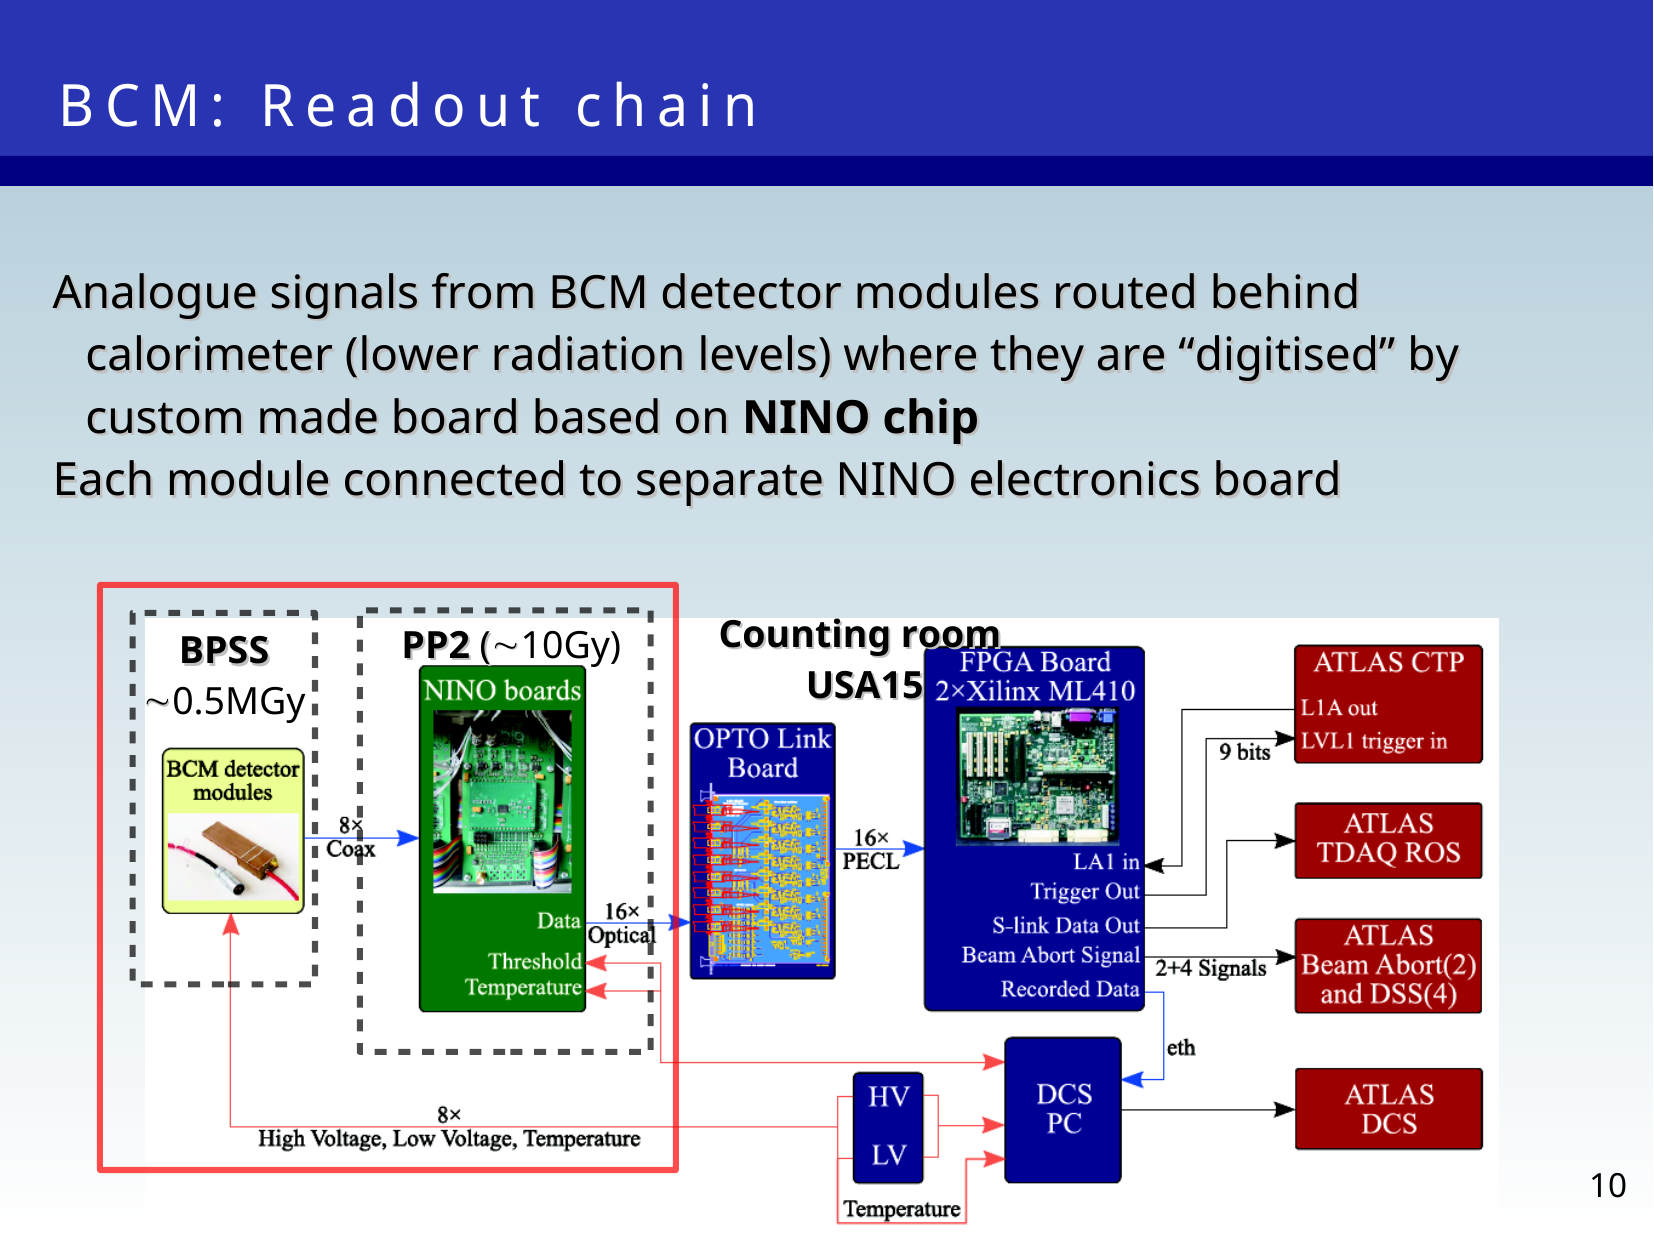

# BCM: Readout chain
Analogue signals from BCM detector modules routed behind calorimeter (lower radiation levels) where they are “digitised” by custom made board based on NINO chip
Each module connected to separate NINO electronics board
Counting room
USA15
PP2 (~10Gy)
BPSS
~0.5MGy
10